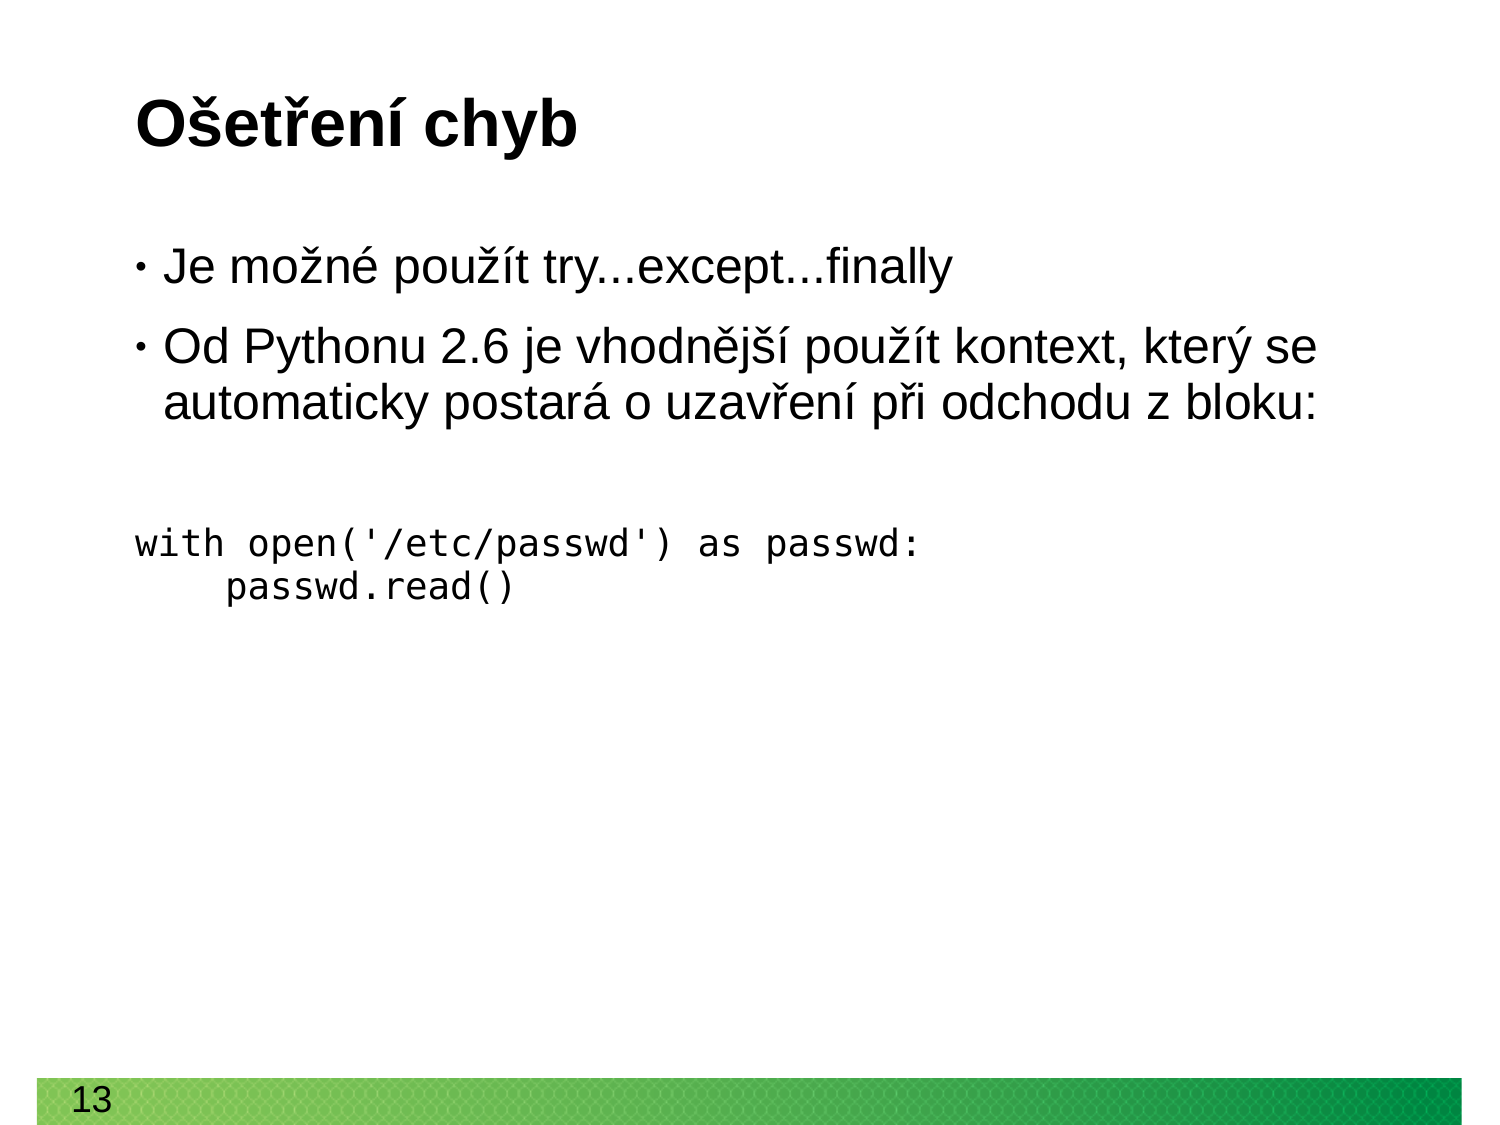

# Ošetření chyb
Je možné použít try...except...finally
Od Pythonu 2.6 je vhodnější použít kontext, který se automaticky postará o uzavření při odchodu z bloku:
with open('/etc/passwd') as passwd:
 passwd.read()